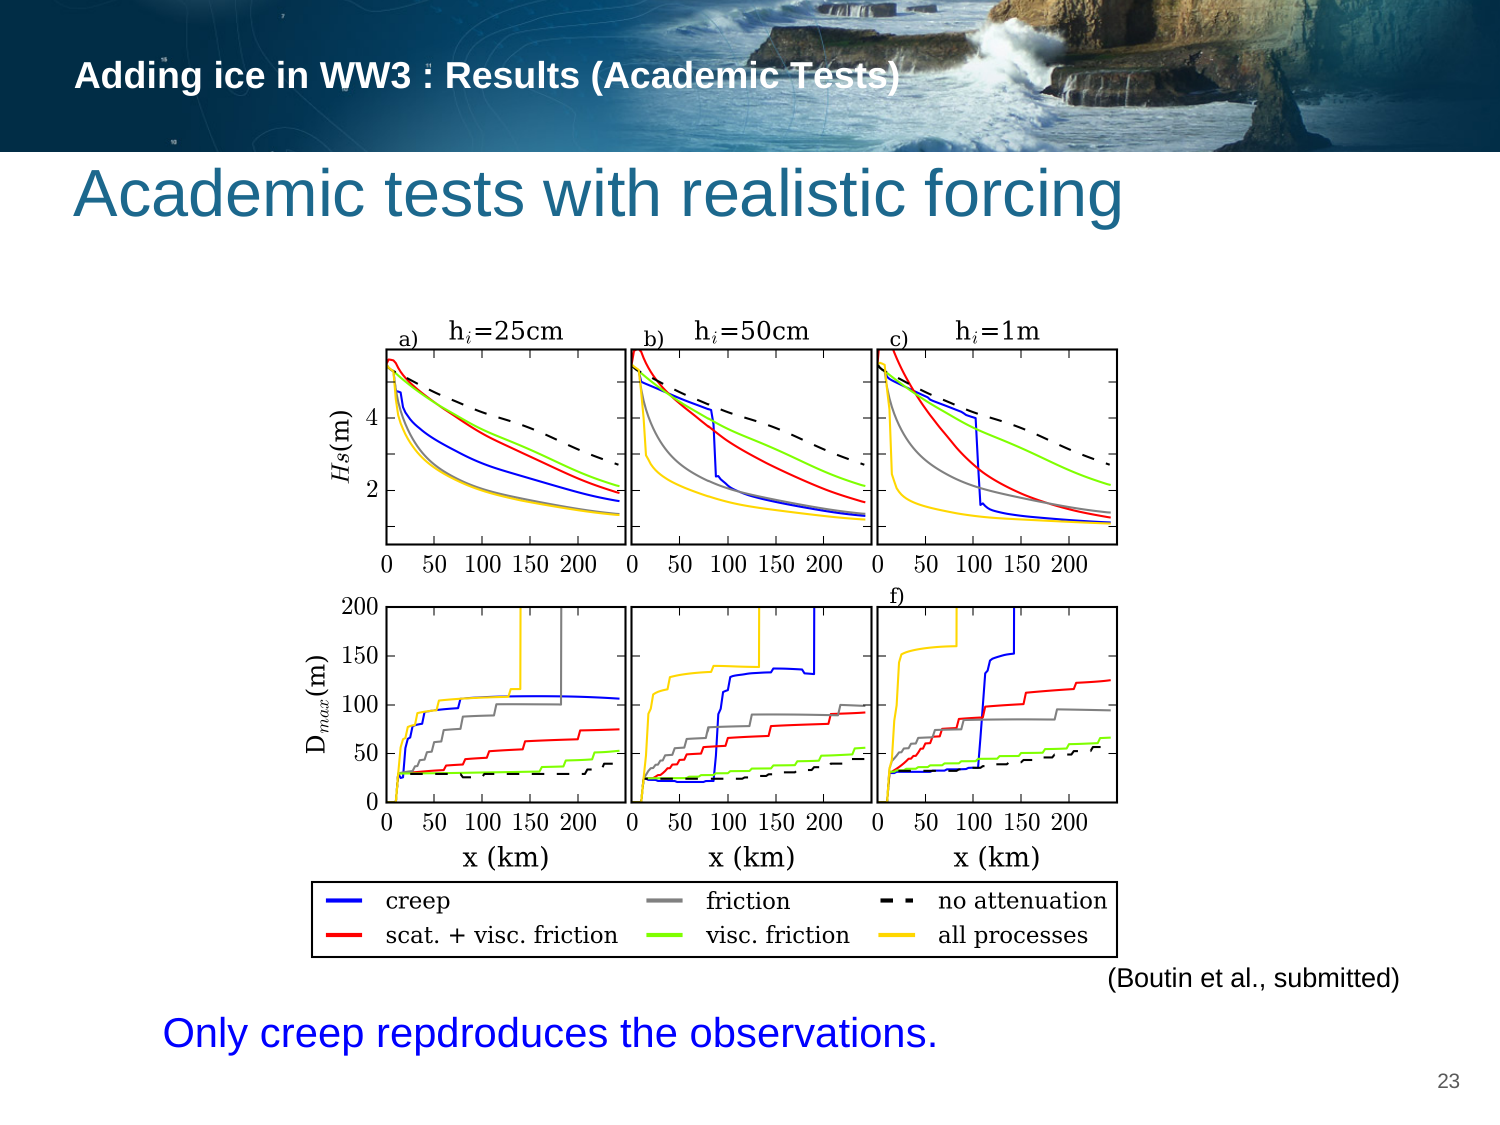

Adding ice in WW3 : Results (Academic Tests)
# Academic tests with realistic forcing
(Boutin et al., submitted)
Only creep repdroduces the observations.